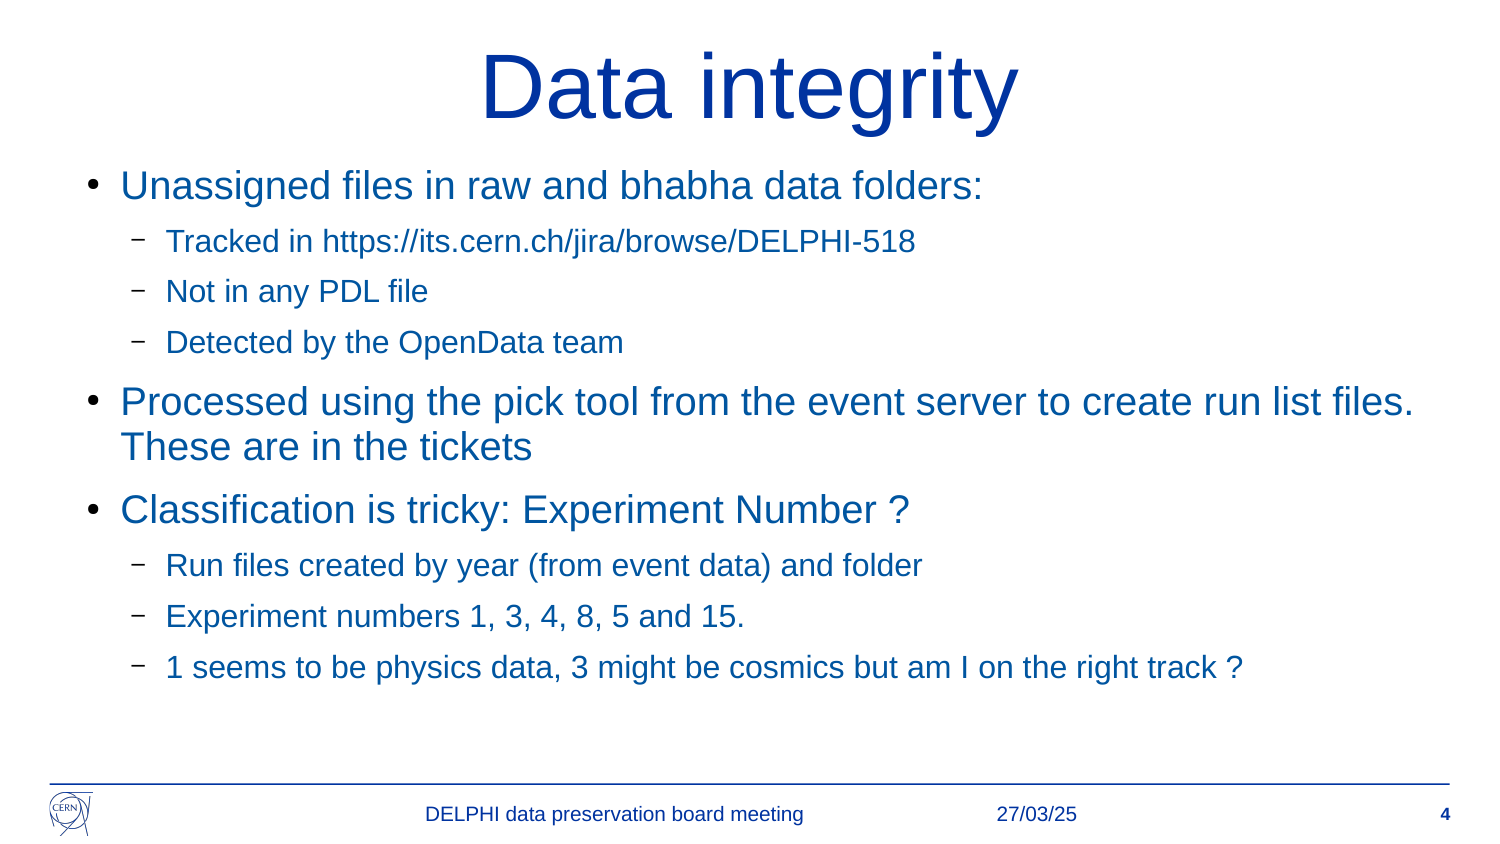

# Data integrity
Unassigned files in raw and bhabha data folders:
Tracked in https://its.cern.ch/jira/browse/DELPHI-518
Not in any PDL file
Detected by the OpenData team
Processed using the pick tool from the event server to create run list files. These are in the tickets
Classification is tricky: Experiment Number ?
Run files created by year (from event data) and folder
Experiment numbers 1, 3, 4, 8, 5 and 15.
1 seems to be physics data, 3 might be cosmics but am I on the right track ?